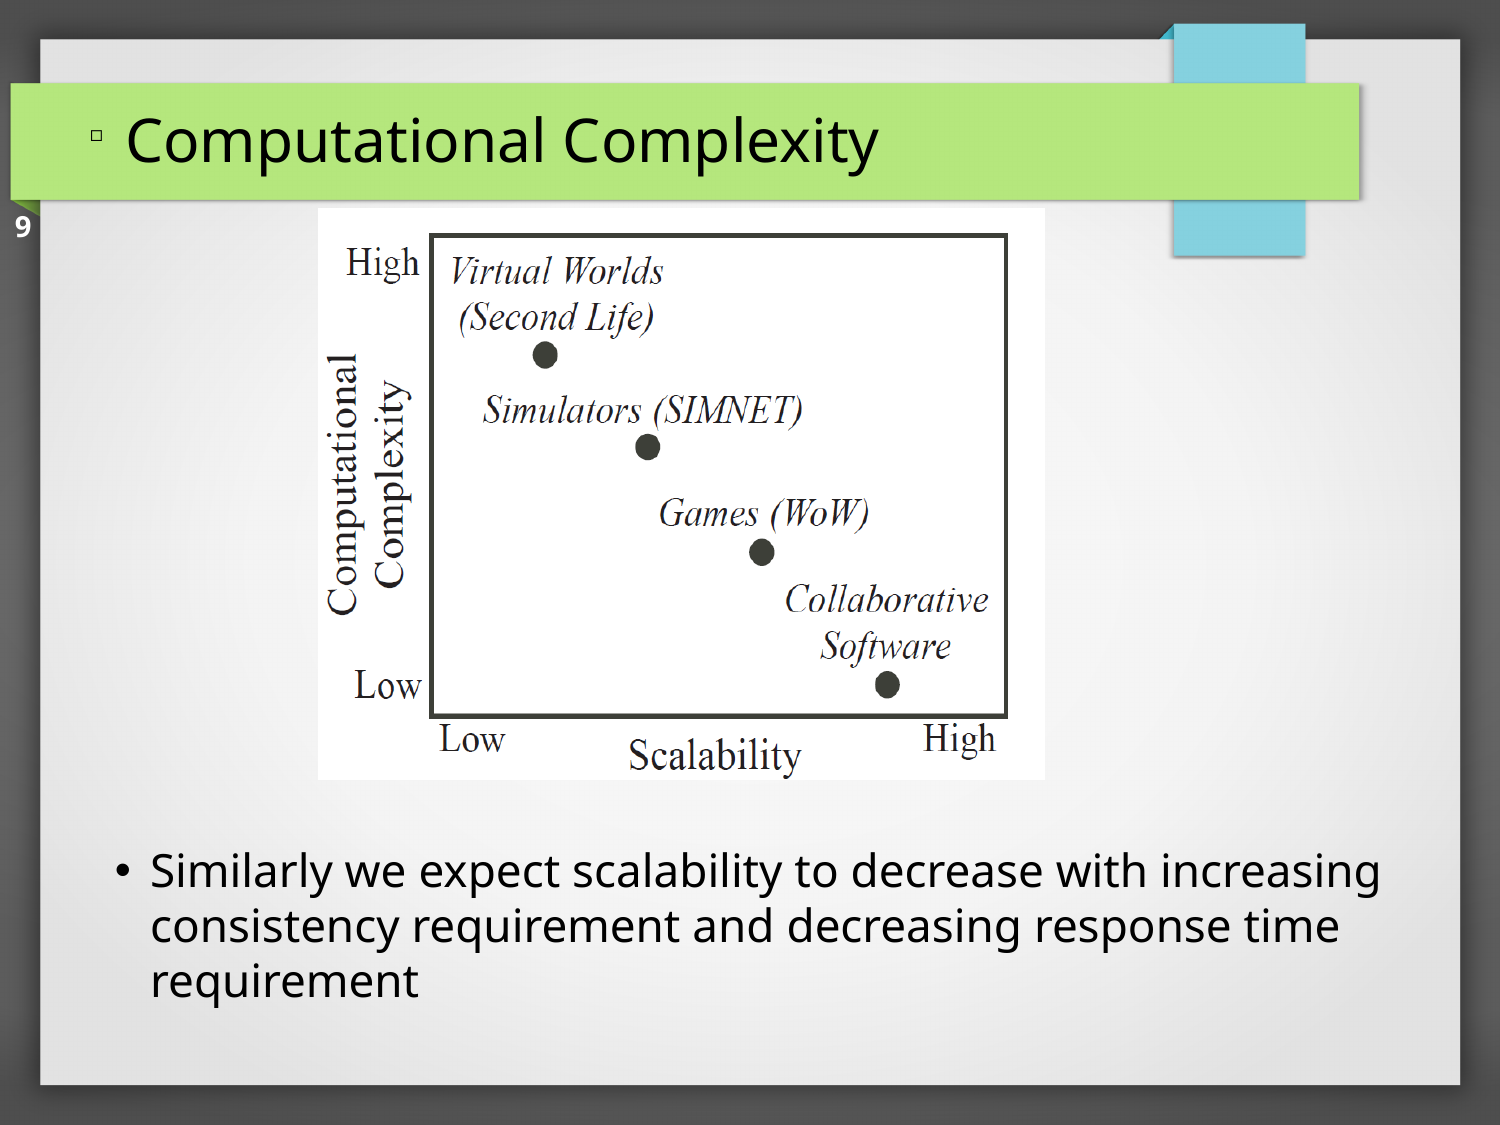

Computational Complexity
Similarly we expect scalability to decrease with increasing consistency requirement and decreasing response time requirement